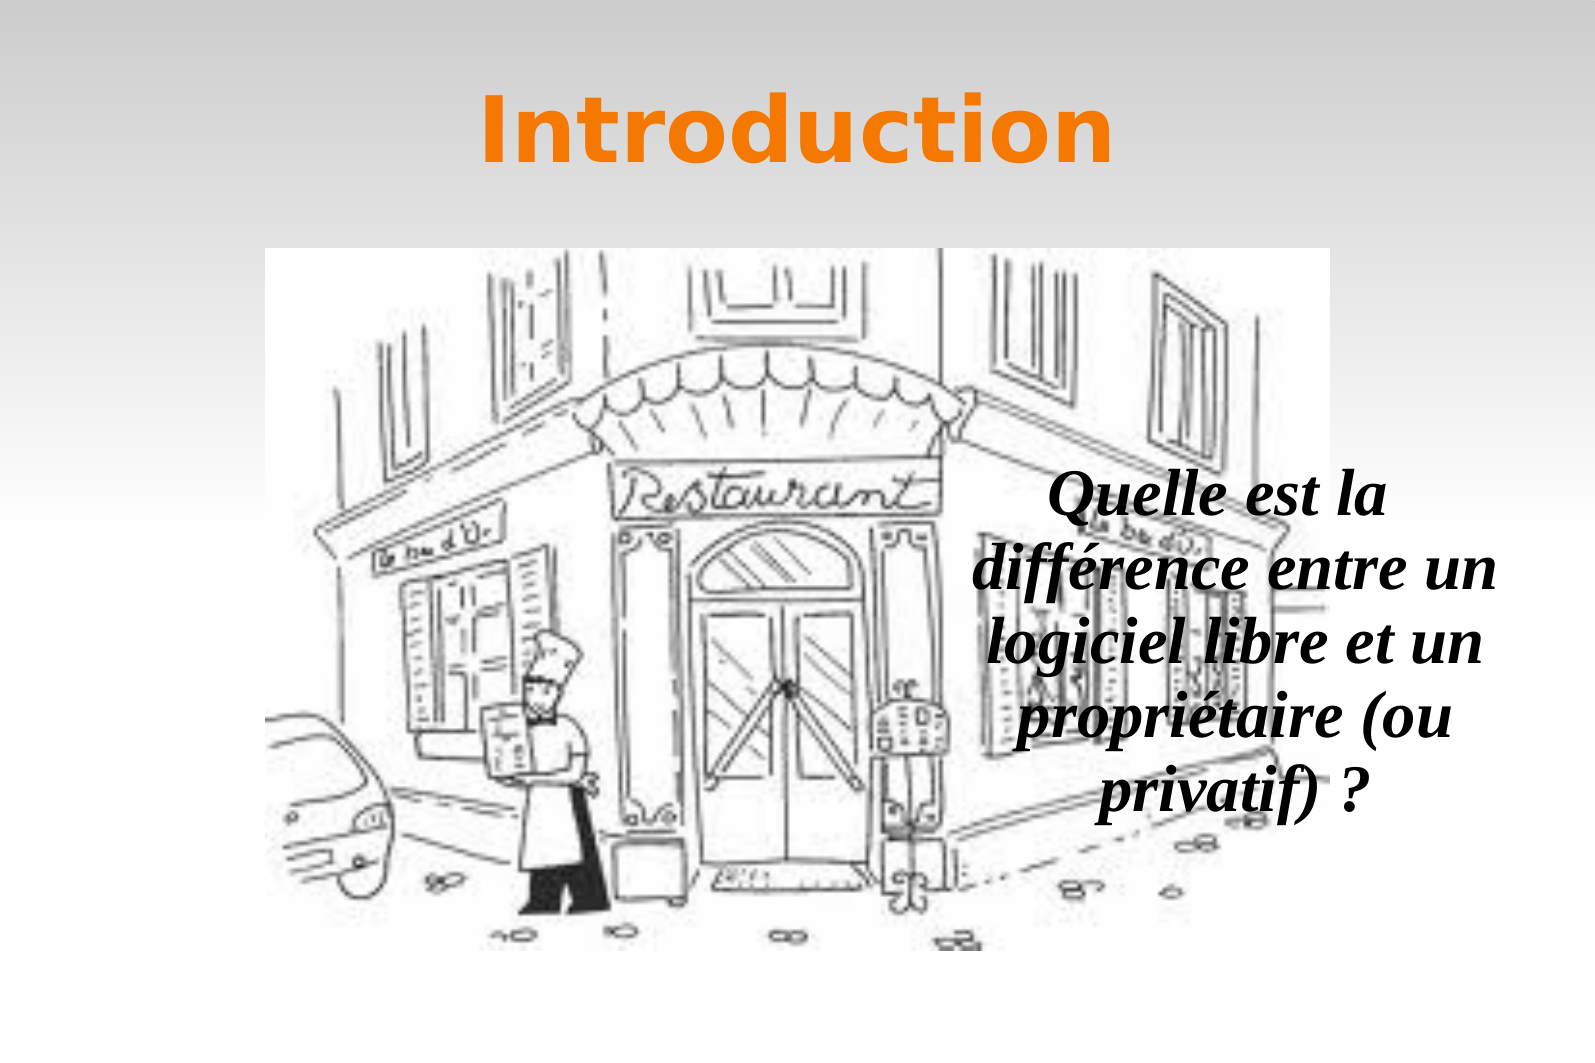

# Introduction
 Quelle est la différence entre un logiciel libre et un propriétaire (ou privatif) ?
http://www.dididou.fr/cuisine/restauration.php